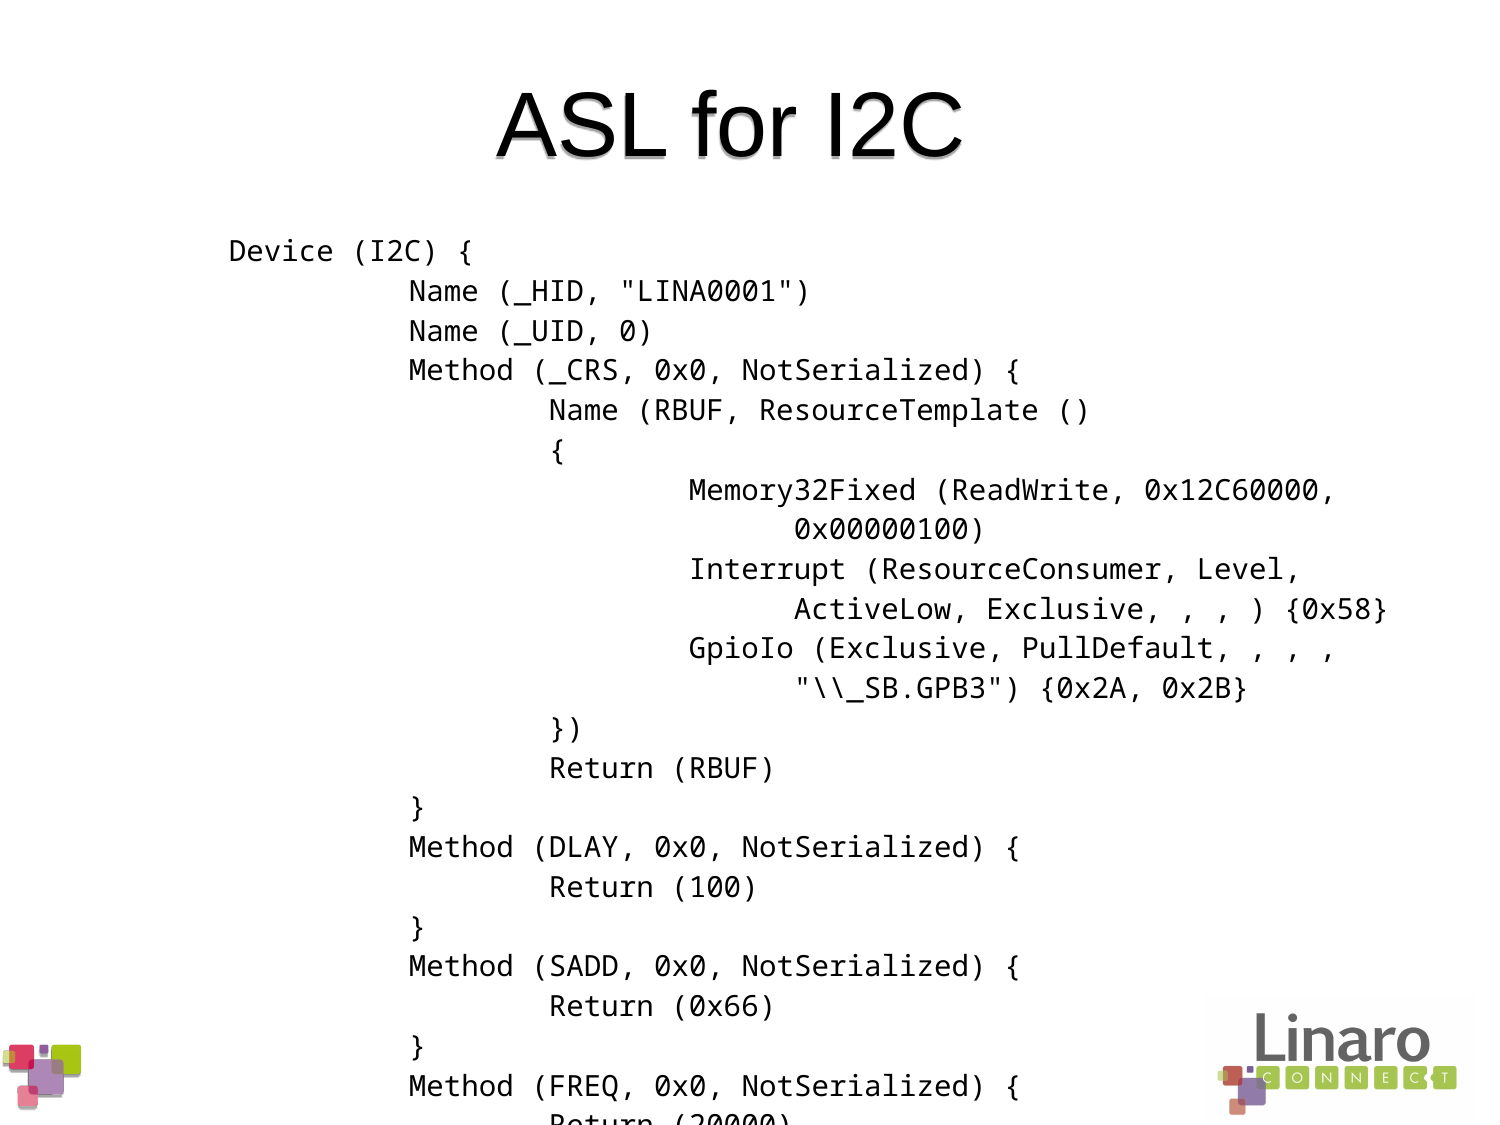

# ASL for I2C
 Device (I2C) {
 Name (_HID, "LINA0001")
 Name (_UID, 0)
 Method (_CRS, 0x0, NotSerialized) {
 Name (RBUF, ResourceTemplate ()
 {
 Memory32Fixed (ReadWrite, 0x12C60000,
 0x00000100)
 Interrupt (ResourceConsumer, Level,
 ActiveLow, Exclusive, , , ) {0x58}
 GpioIo (Exclusive, PullDefault, , , ,
 "\\_SB.GPB3") {0x2A, 0x2B}
 })
 Return (RBUF)
 }
 Method (DLAY, 0x0, NotSerialized) {
 Return (100)
 }
 Method (SADD, 0x0, NotSerialized) {
 Return (0x66)
 }
 Method (FREQ, 0x0, NotSerialized) {
 Return (20000)
 }
 }